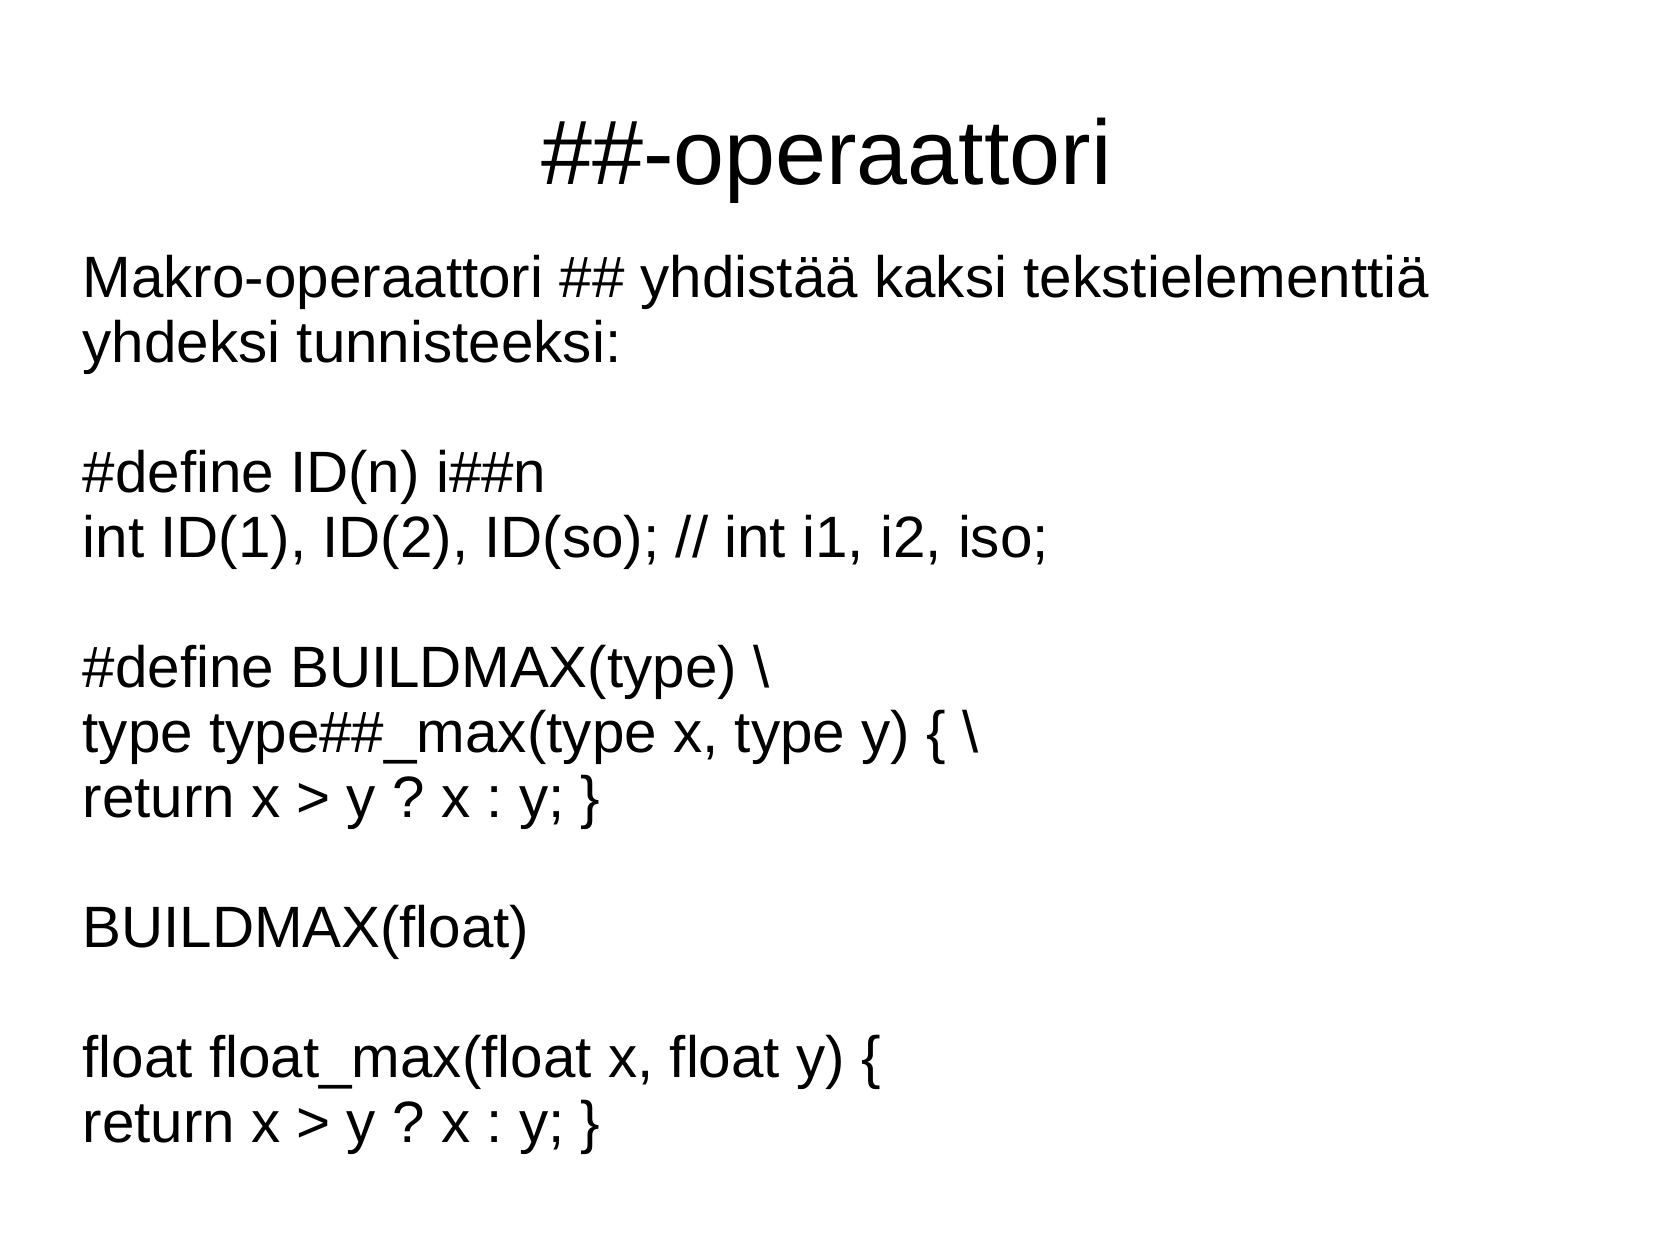

# ##-operaattori
Makro-operaattori ## yhdistää kaksi tekstielementtiä yhdeksi tunnisteeksi:
#define ID(n) i##n
int ID(1), ID(2), ID(so); // int i1, i2, iso;
#define BUILDMAX(type) \
type type##_max(type x, type y) { \
return x > y ? x : y; }
BUILDMAX(float)
float float_max(float x, float y) {
return x > y ? x : y; }